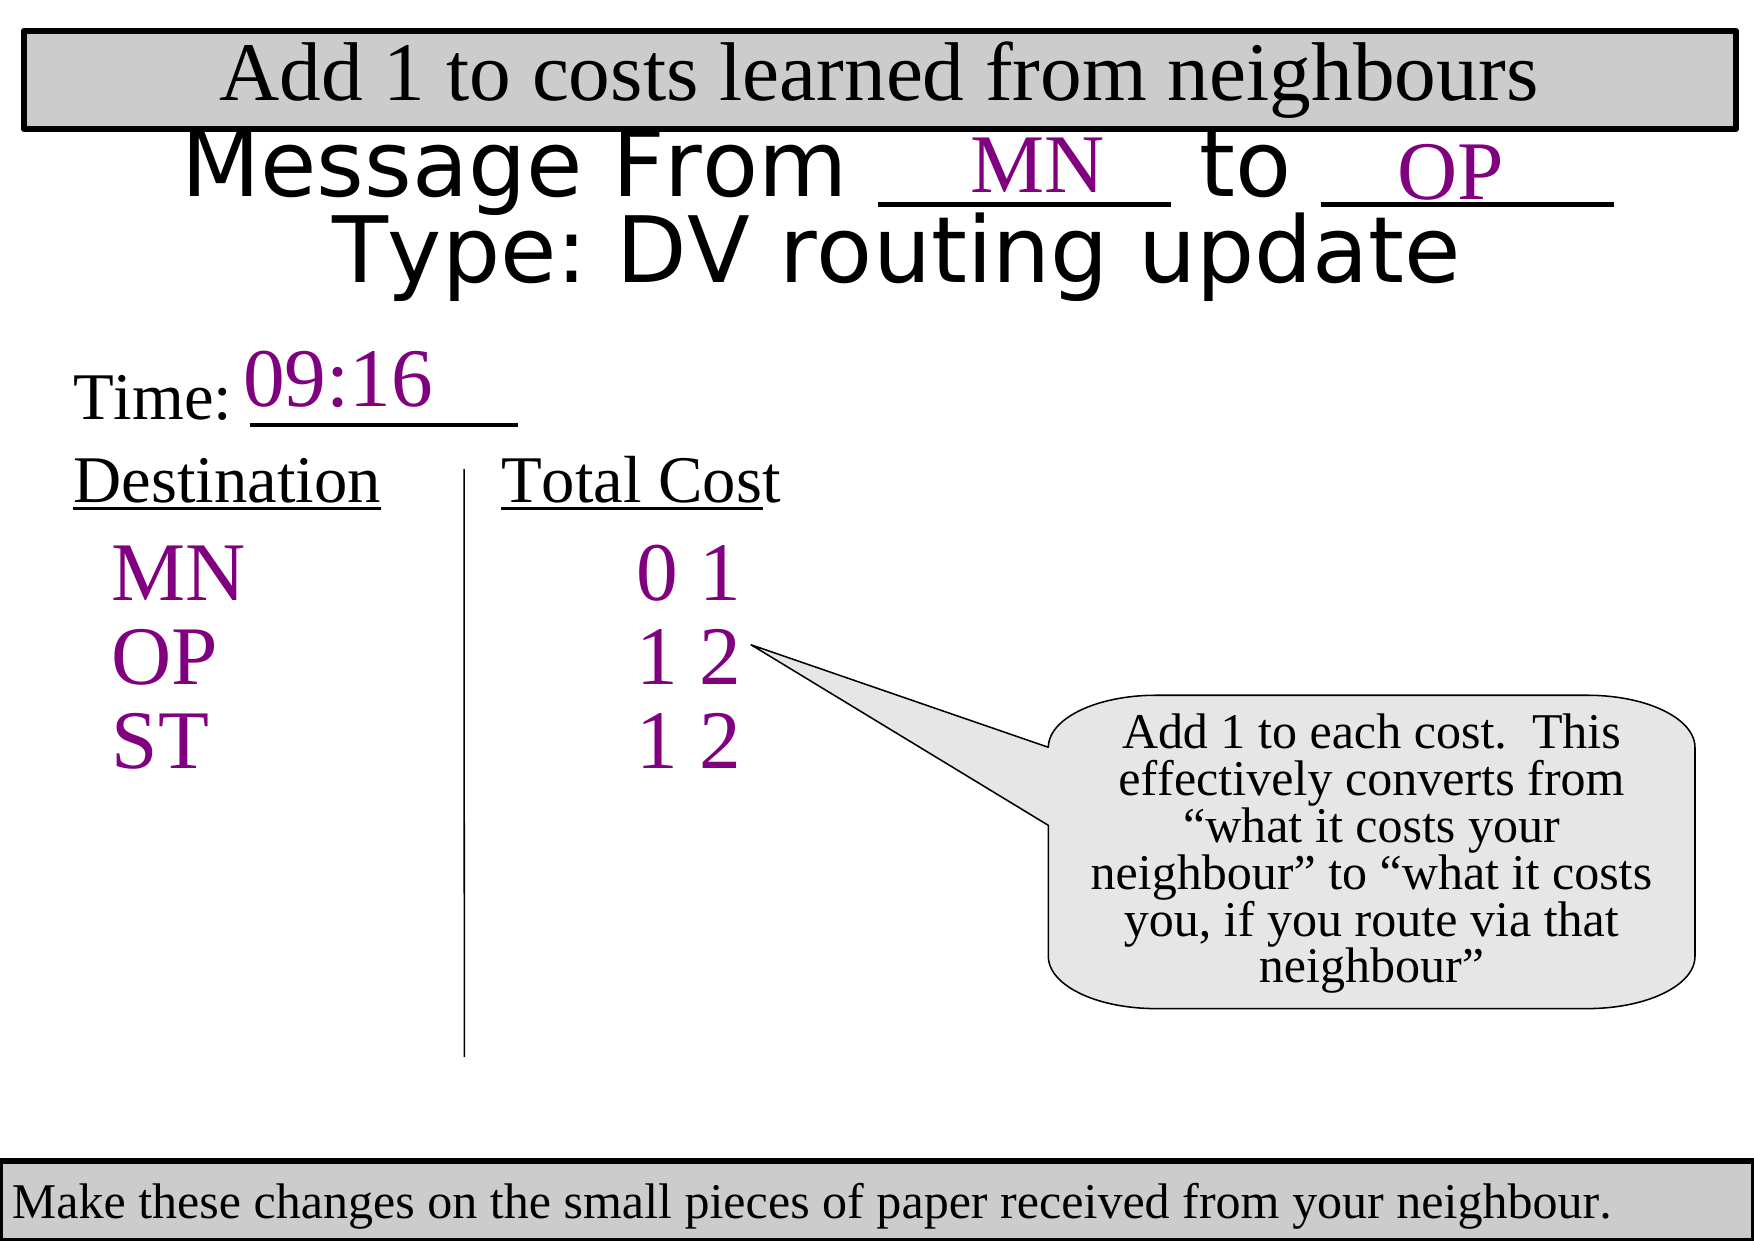

Add 1 to costs learned from neighbours
# Message From to Type: DV routing update
MN
OP
09:16
Time:
Destination		Total Cost
MN						0 1
OP						1 2
ST						1 2
Add 1 to each cost. This effectively converts from “what it costs your neighbour” to “what it costs you, if you route via that neighbour”
Make these changes on the small pieces of paper received from your neighbour.